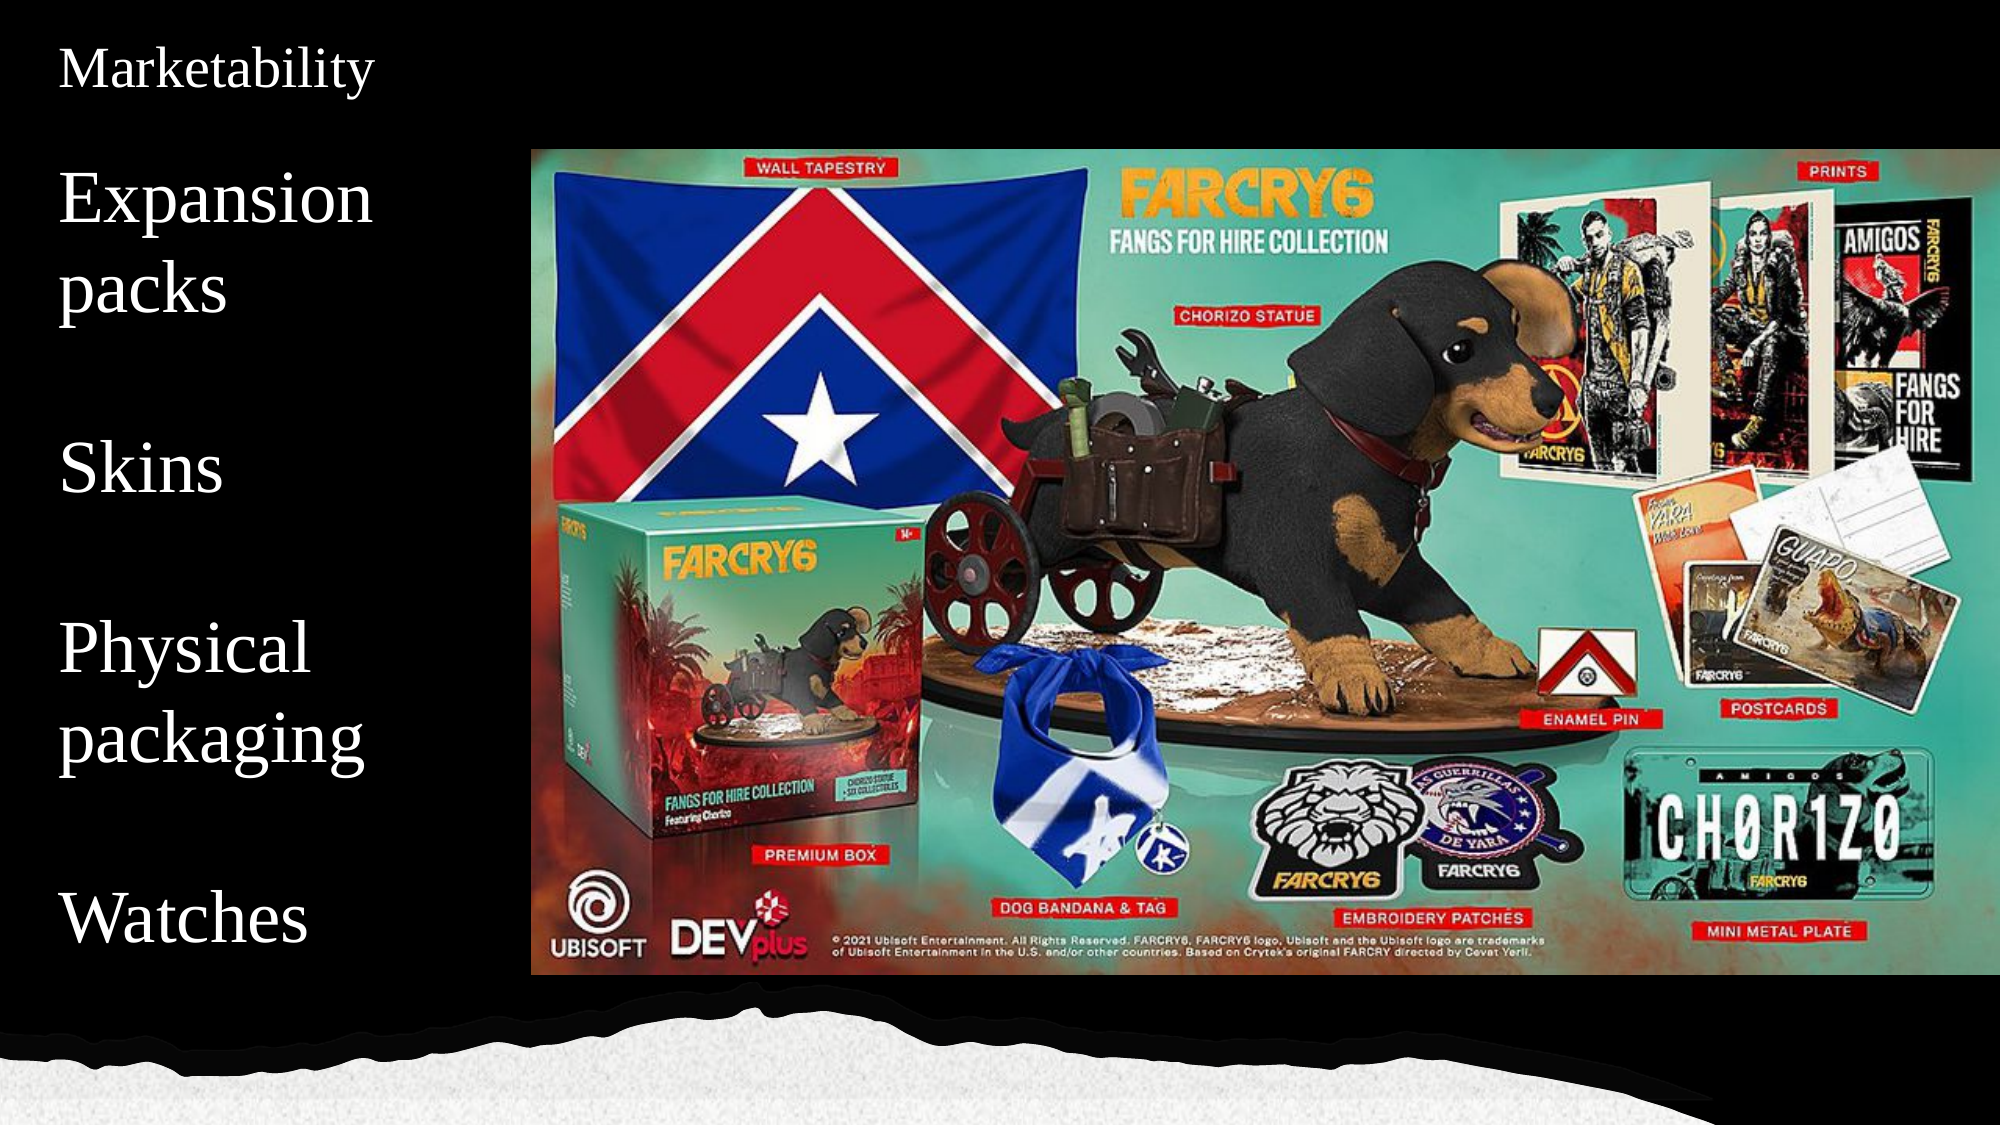

# Marketability
Expansion packs
Skins
Physical packaging
Watches